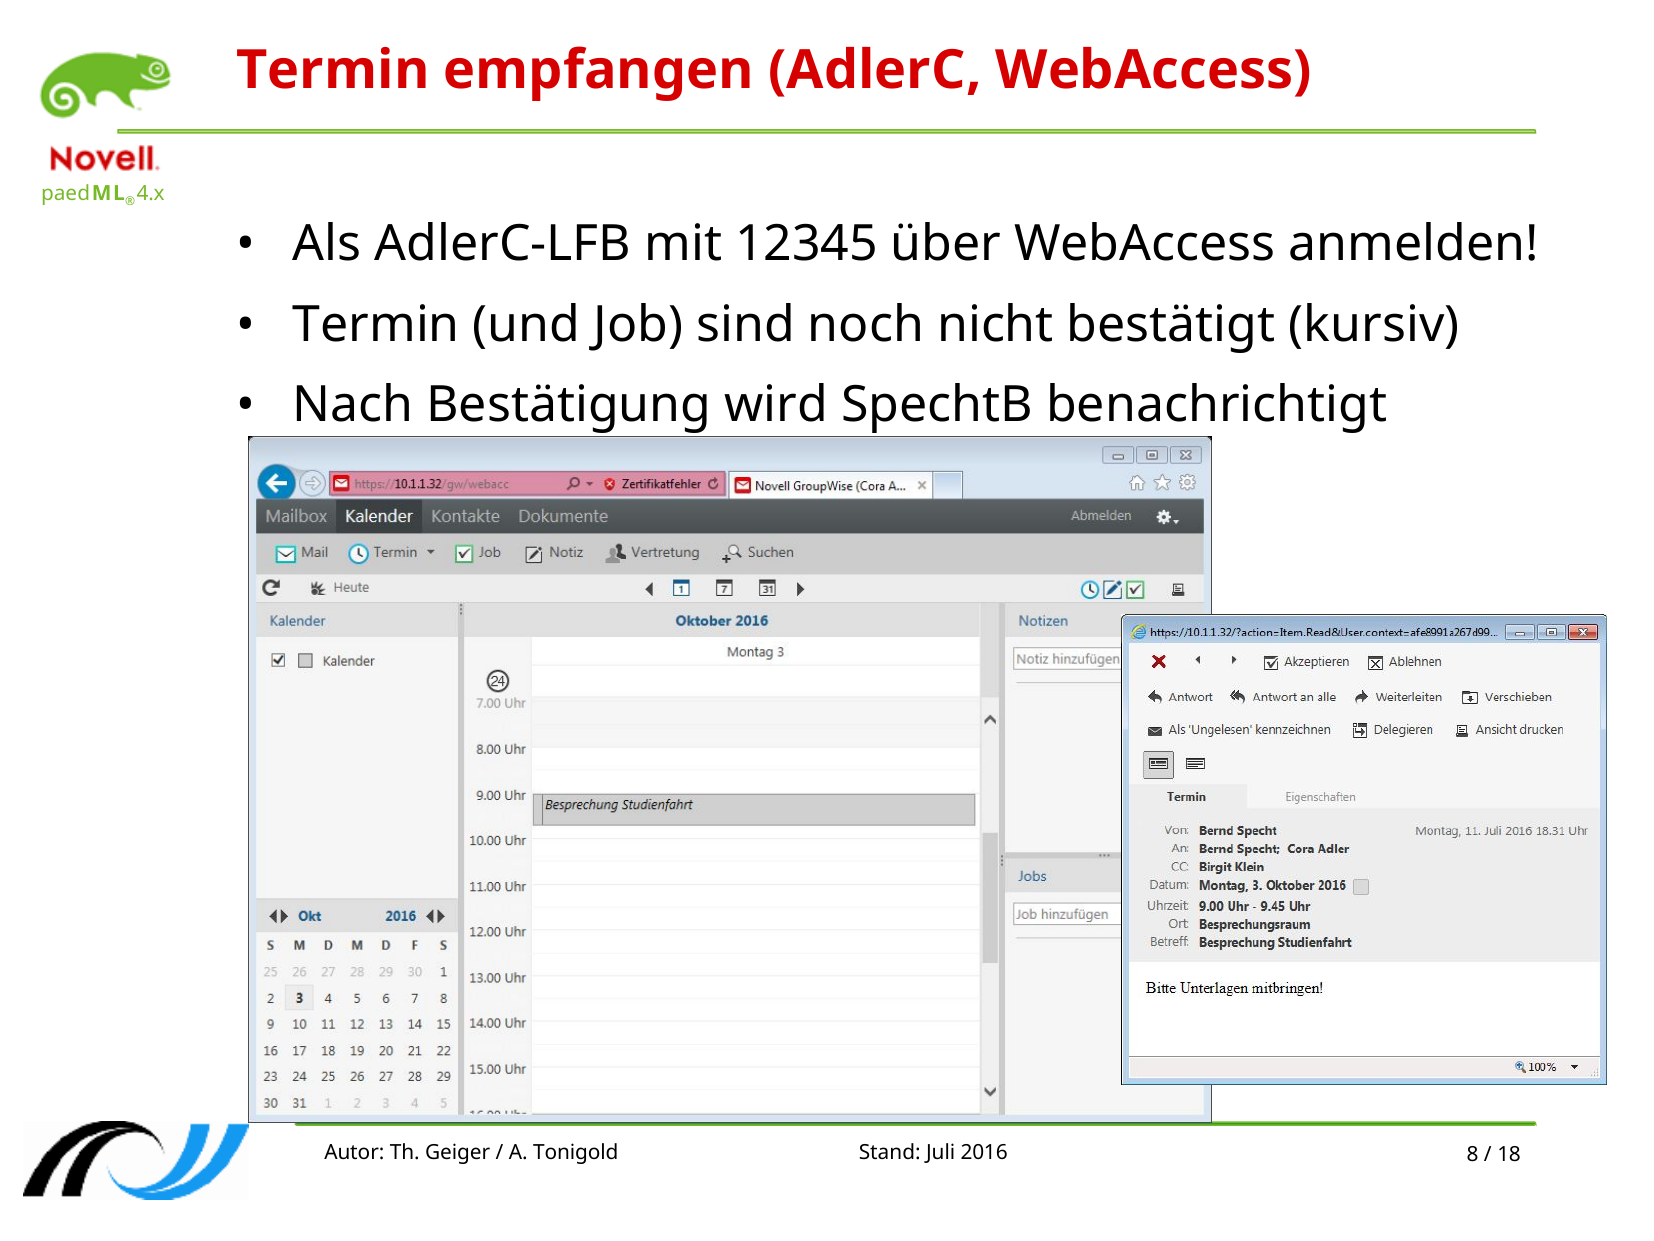

# Termin empfangen (AdlerC, WebAccess)
Als AdlerC-LFB mit 12345 über WebAccess anmelden!
Termin (und Job) sind noch nicht bestätigt (kursiv)
Nach Bestätigung wird SpechtB benachrichtigt
Autor: Th. Geiger / A. Tonigold
Juli 2016
8